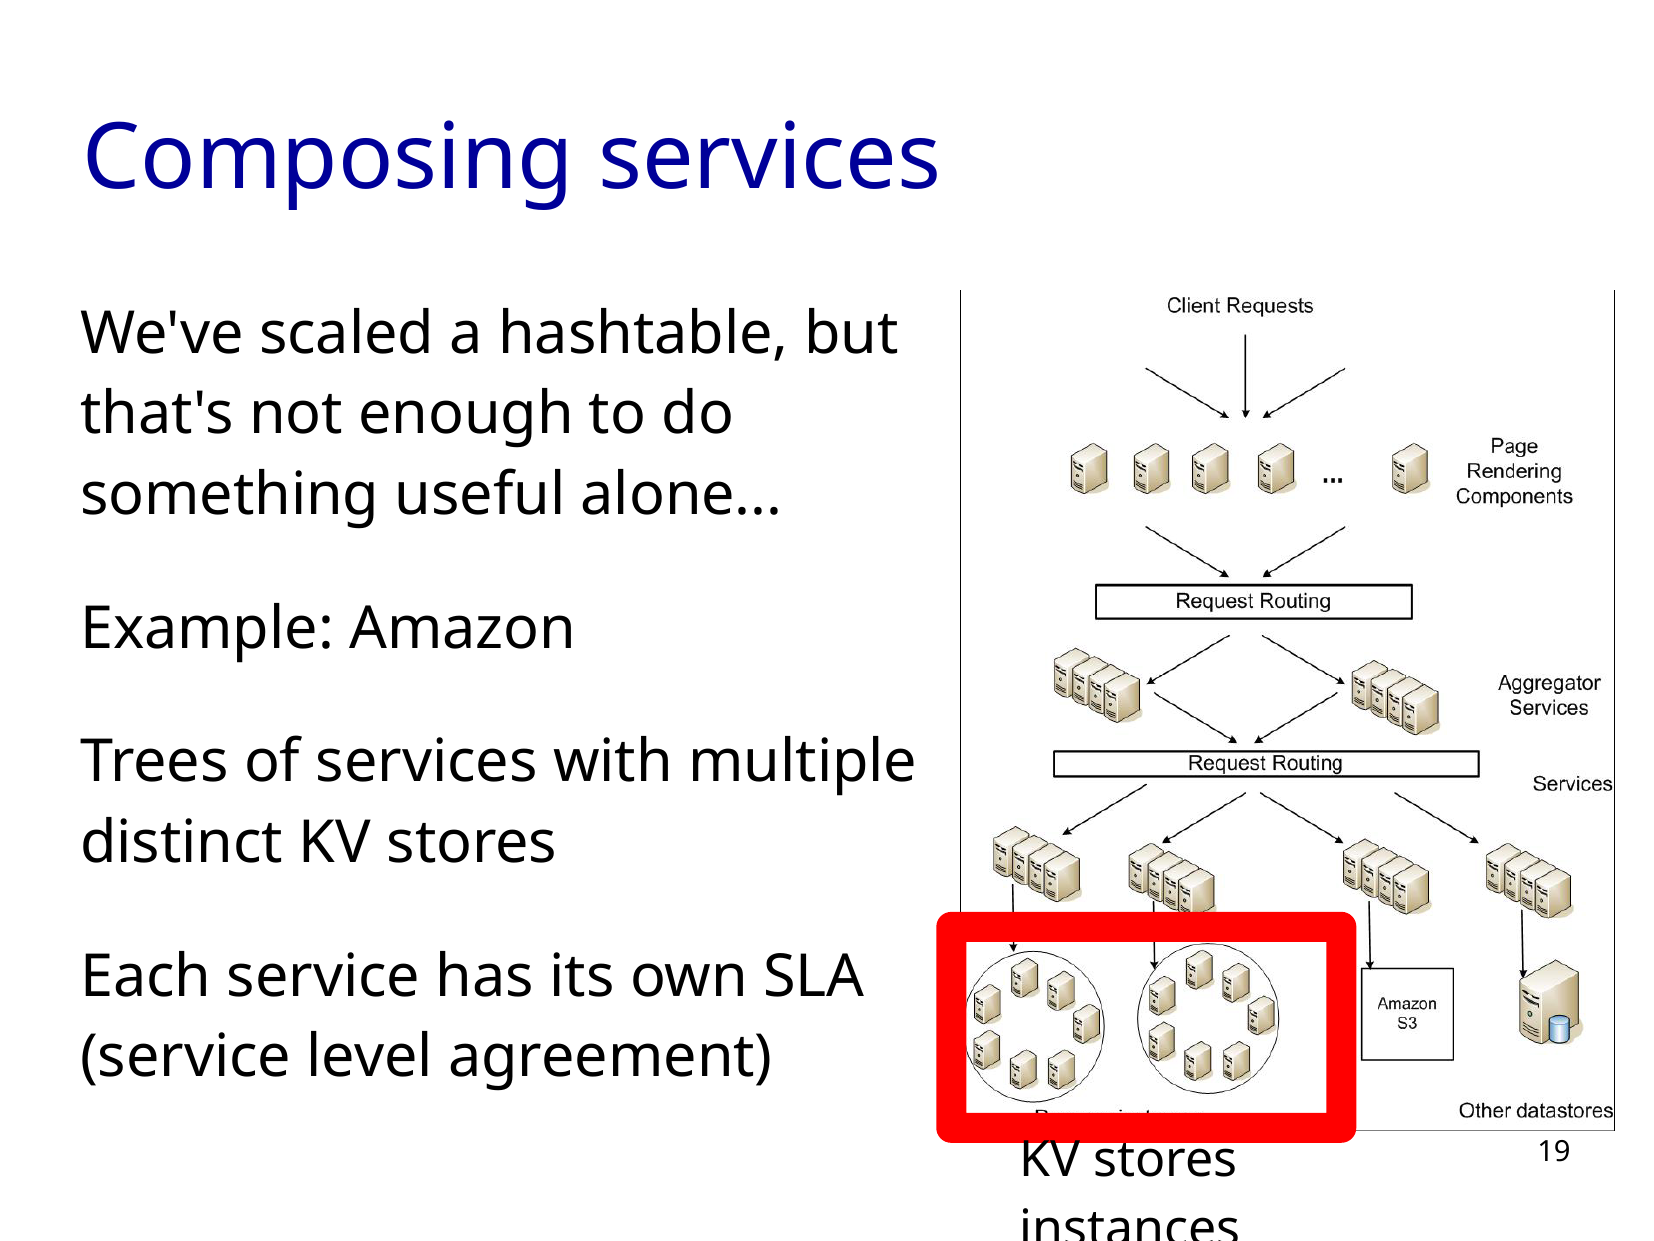

# Composing services
We've scaled a hashtable, but that's not enough to do something useful alone...
Example: Amazon
Trees of services with multiple distinct KV stores
Each service has its own SLA (service level agreement)
KV stores instances
19